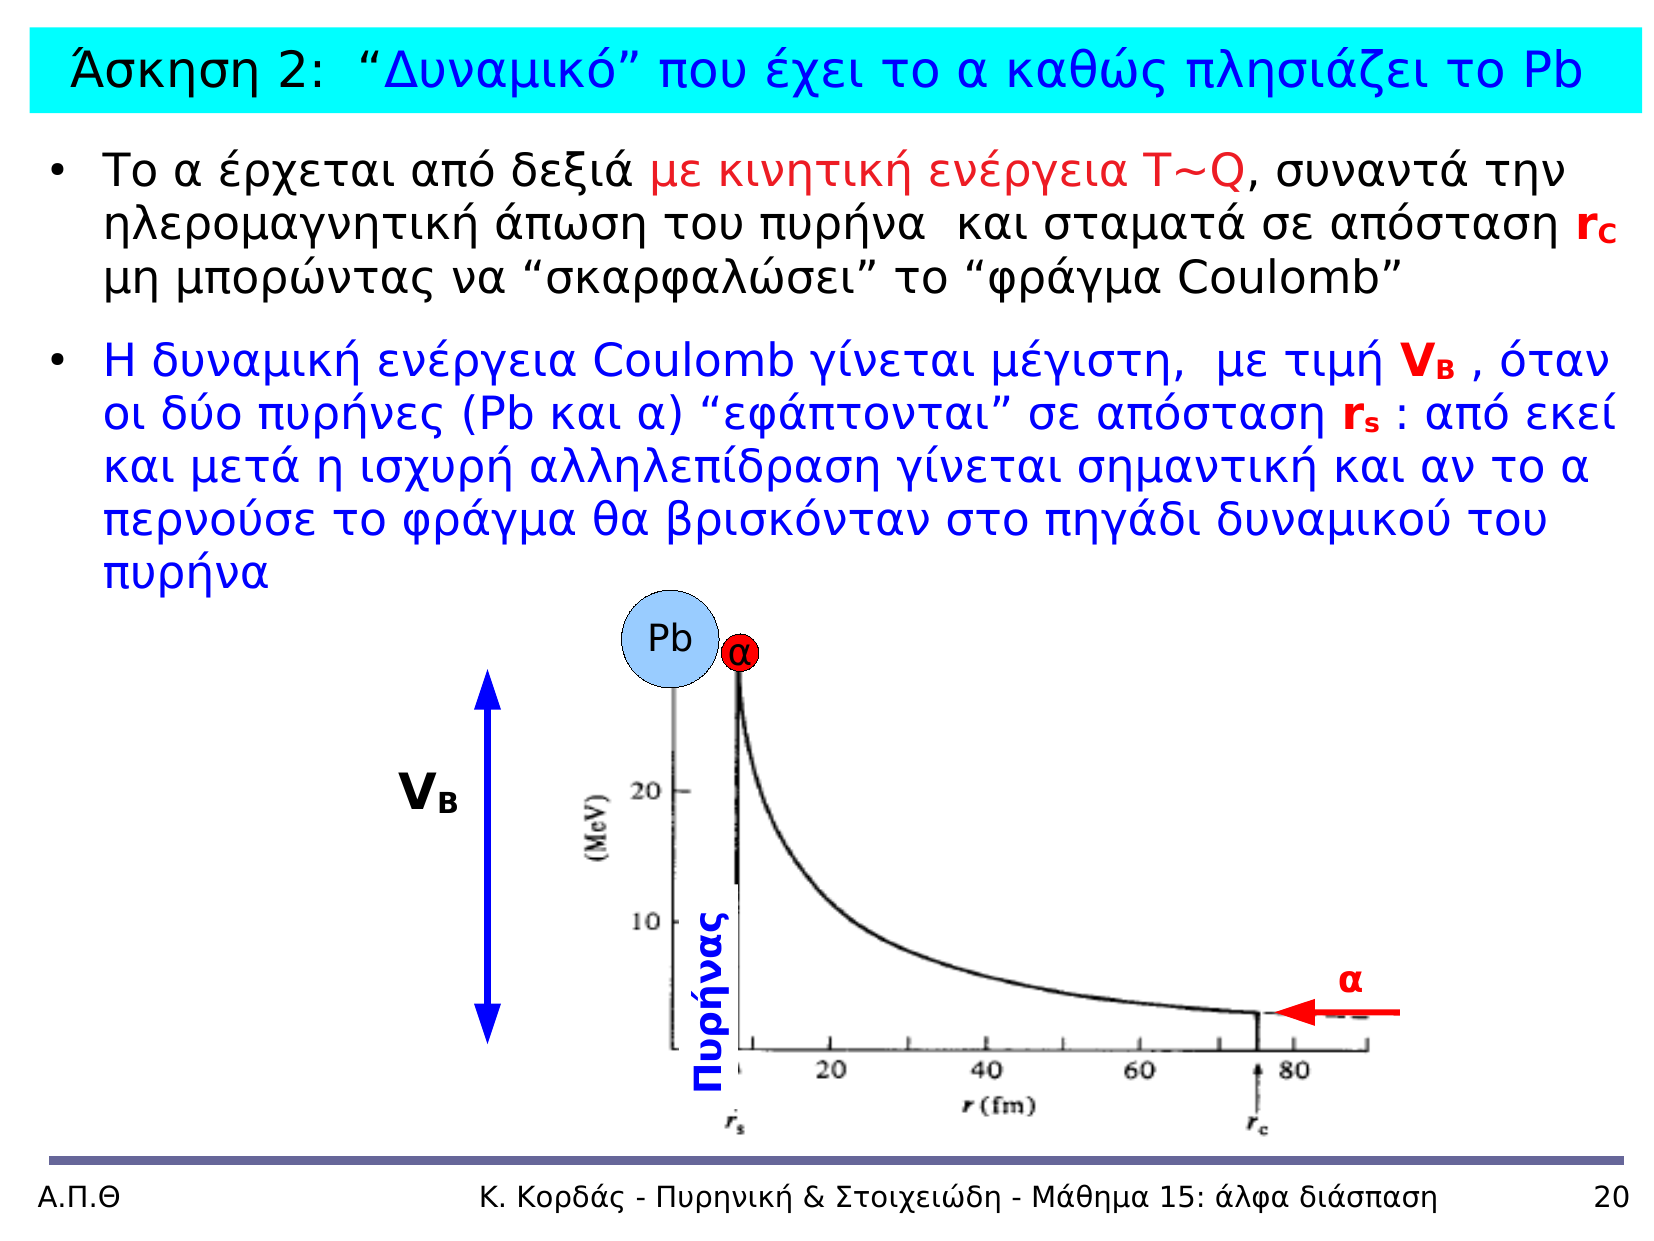

# Άσκηση 2: “Δυναμικό” που έχει το α καθώς πλησιάζει το Pb
Το α έρχεται από δεξιά με κινητική ενέργεια T~Q, συναντά την ηλερομαγνητική άπωση του πυρήνα και σταματά σε απόσταση rC μη μπορώντας να “σκαρφαλώσει” το “φράγμα Coulomb”
Η δυναμική ενέργεια Coulomb γίνεται μέγιστη, με τιμή VB , όταν οι δύο πυρήνες (Pb και α) “εφάπτονται” σε απόσταση rs : από εκεί και μετά η ισχυρή αλληλεπίδραση γίνεται σημαντική και αν το α περνούσε το φράγμα θα βρισκόνταν στο πηγάδι δυναμικού του πυρήνα
Pb
α
VB
α
Πυρήνας
Α.Π.Θ
Κ. Κορδάς - Πυρηνική & Στοιχειώδη - Μάθημα 15: άλφα διάσπαση
20